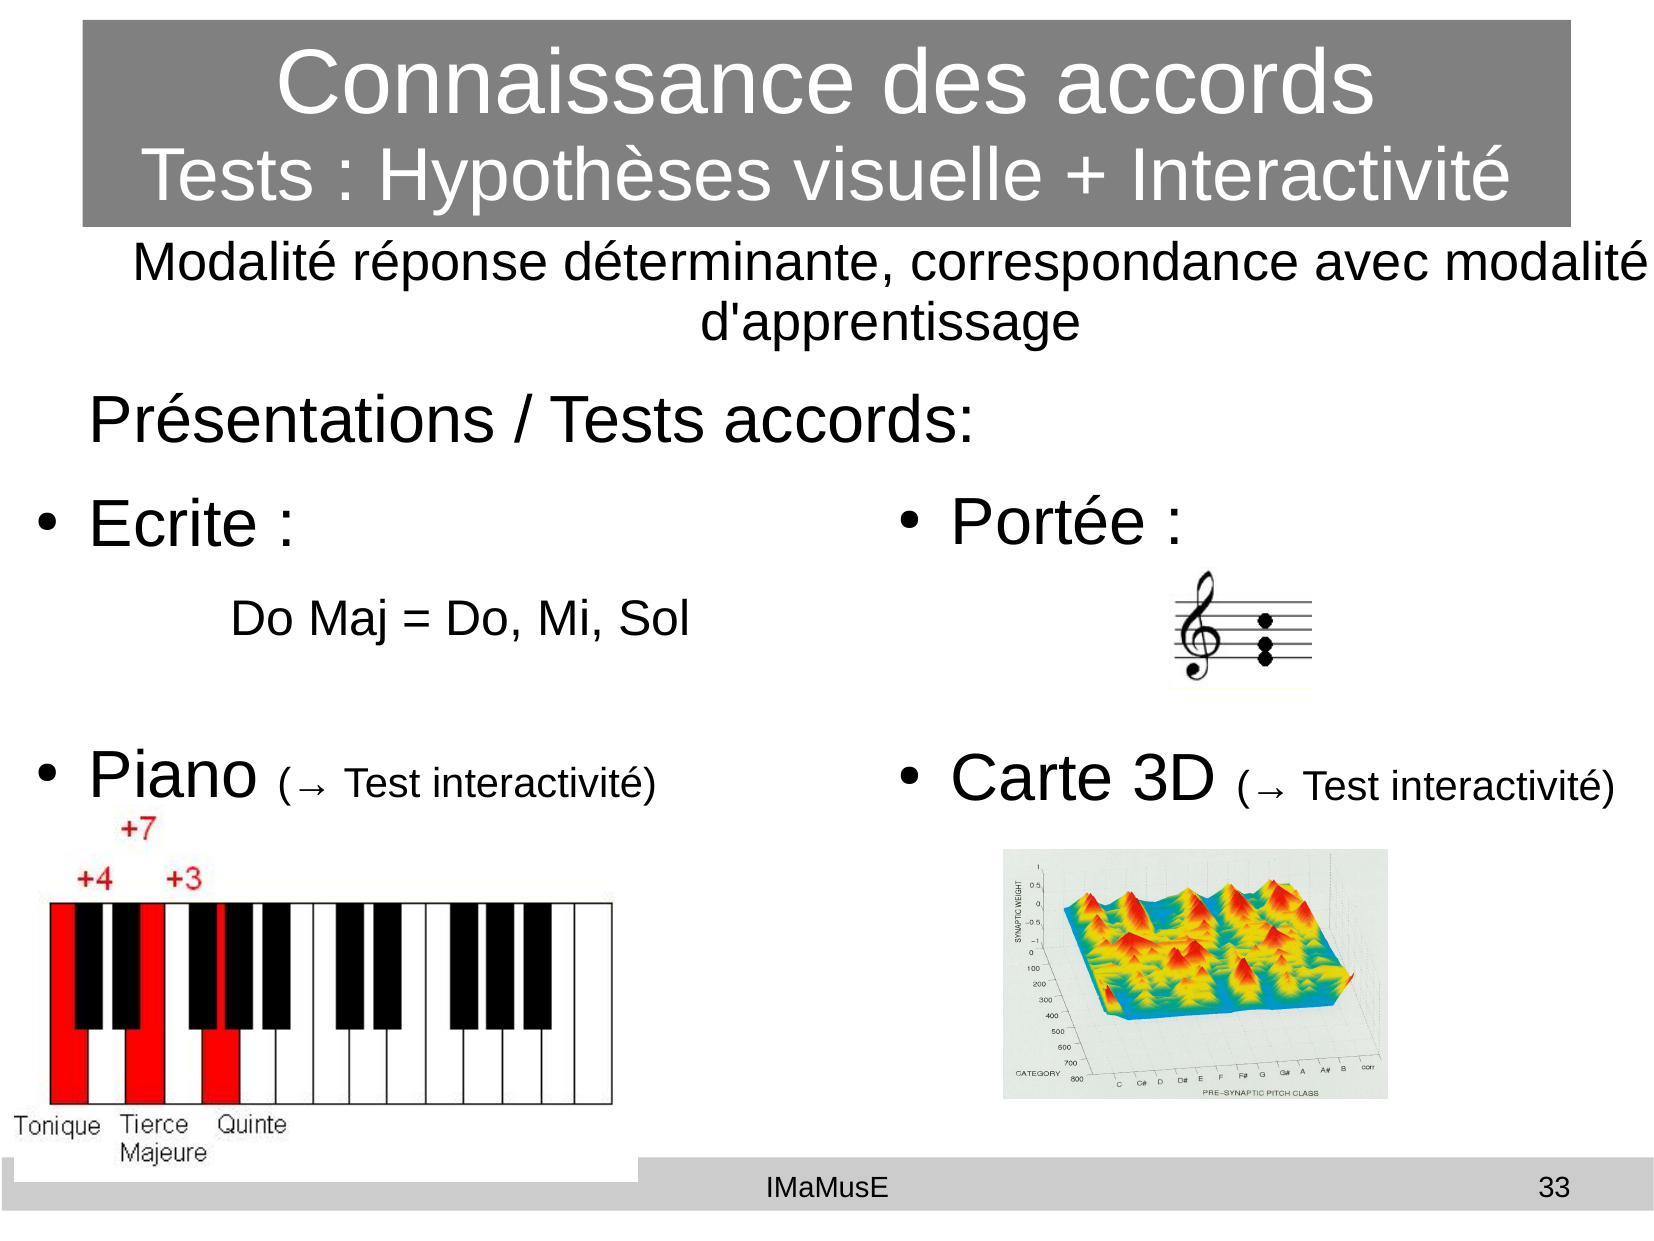

# Connaissance des accords Tests : Hypothèses visuelle + Interactivité
Modalité réponse déterminante, correspondance avec modalité d'apprentissage
Présentations / Tests accords:
Ecrite :
Do Maj = Do, Mi, Sol
Piano (→ Test interactivité)
Portée :
Carte 3D (→ Test interactivité)
Imamuse
33